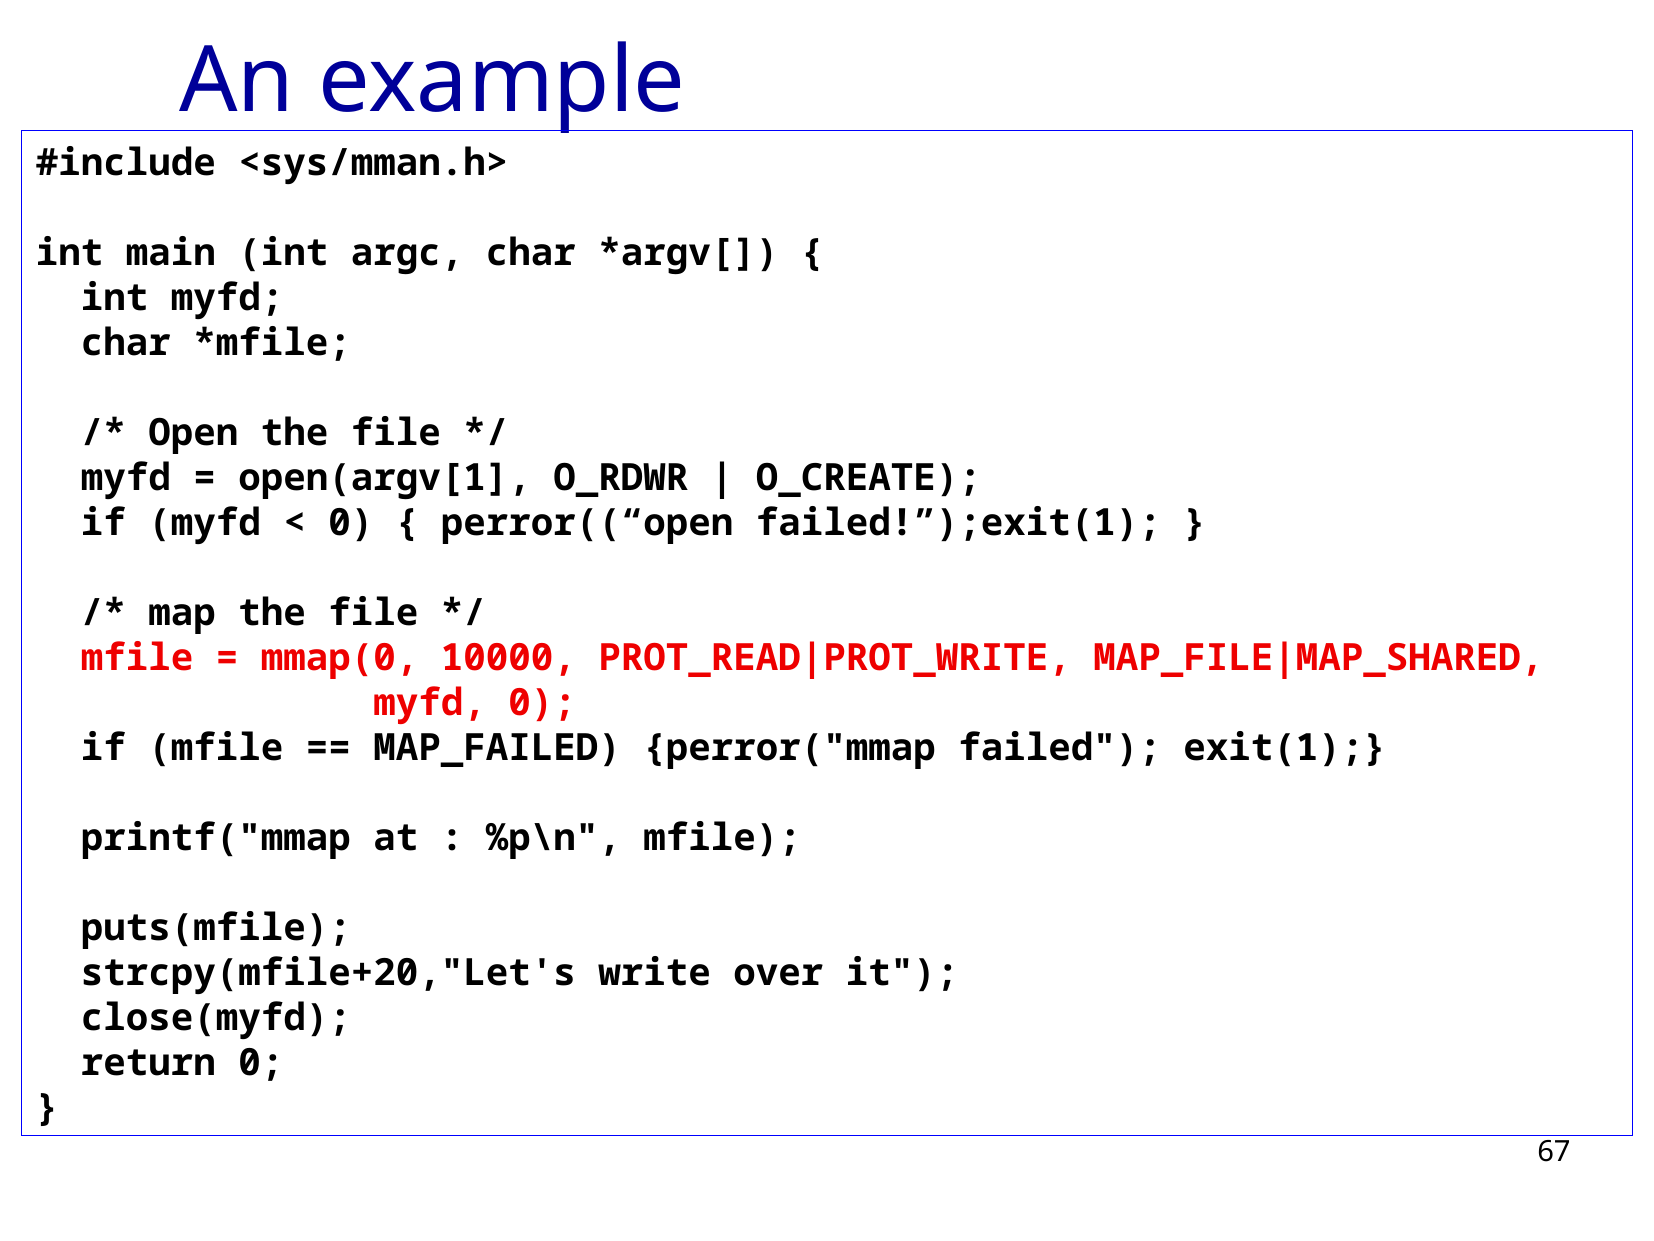

# An example
#include <sys/mman.h>
int main (int argc, char *argv[]) {
 int myfd;
 char *mfile;
 /* Open the file */
 myfd = open(argv[1], O_RDWR | O_CREATE);
 if (myfd < 0) { perror((“open failed!”);exit(1); }
 /* map the file */
 mfile = mmap(0, 10000, PROT_READ|PROT_WRITE, MAP_FILE|MAP_SHARED,
 myfd, 0);
 if (mfile == MAP_FAILED) {perror("mmap failed"); exit(1);}
 printf("mmap at : %p\n", mfile);
 puts(mfile);
 strcpy(mfile+20,"Let's write over it");
 close(myfd);
 return 0;
}
67